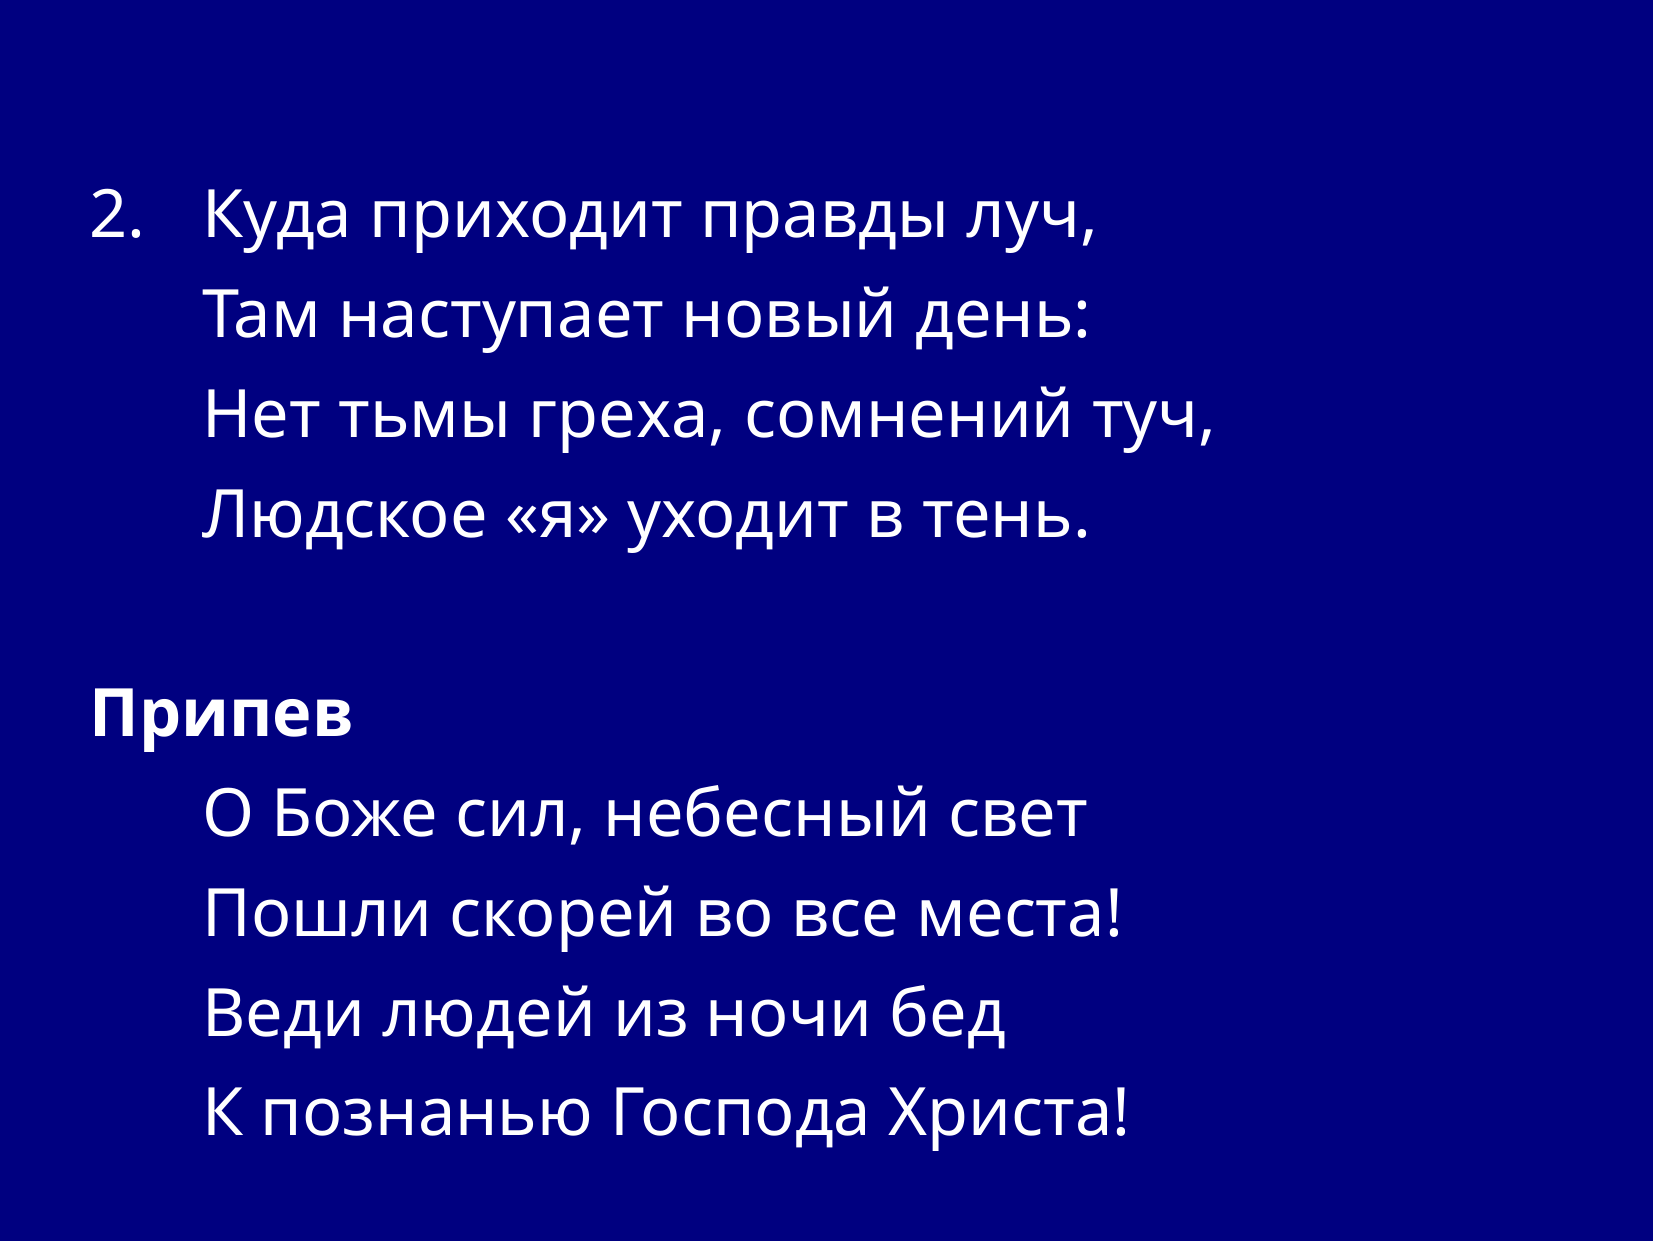

2.	Куда приходит правды луч,
	Там наступает новый день:
	Нет тьмы греха, сомнений туч,
	Людское «я» уходит в тень.
Припев
	О Боже сил, небесный свет
	Пошли скорей во все места!
	Веди людей из ночи бед
	К познанью Господа Христа!